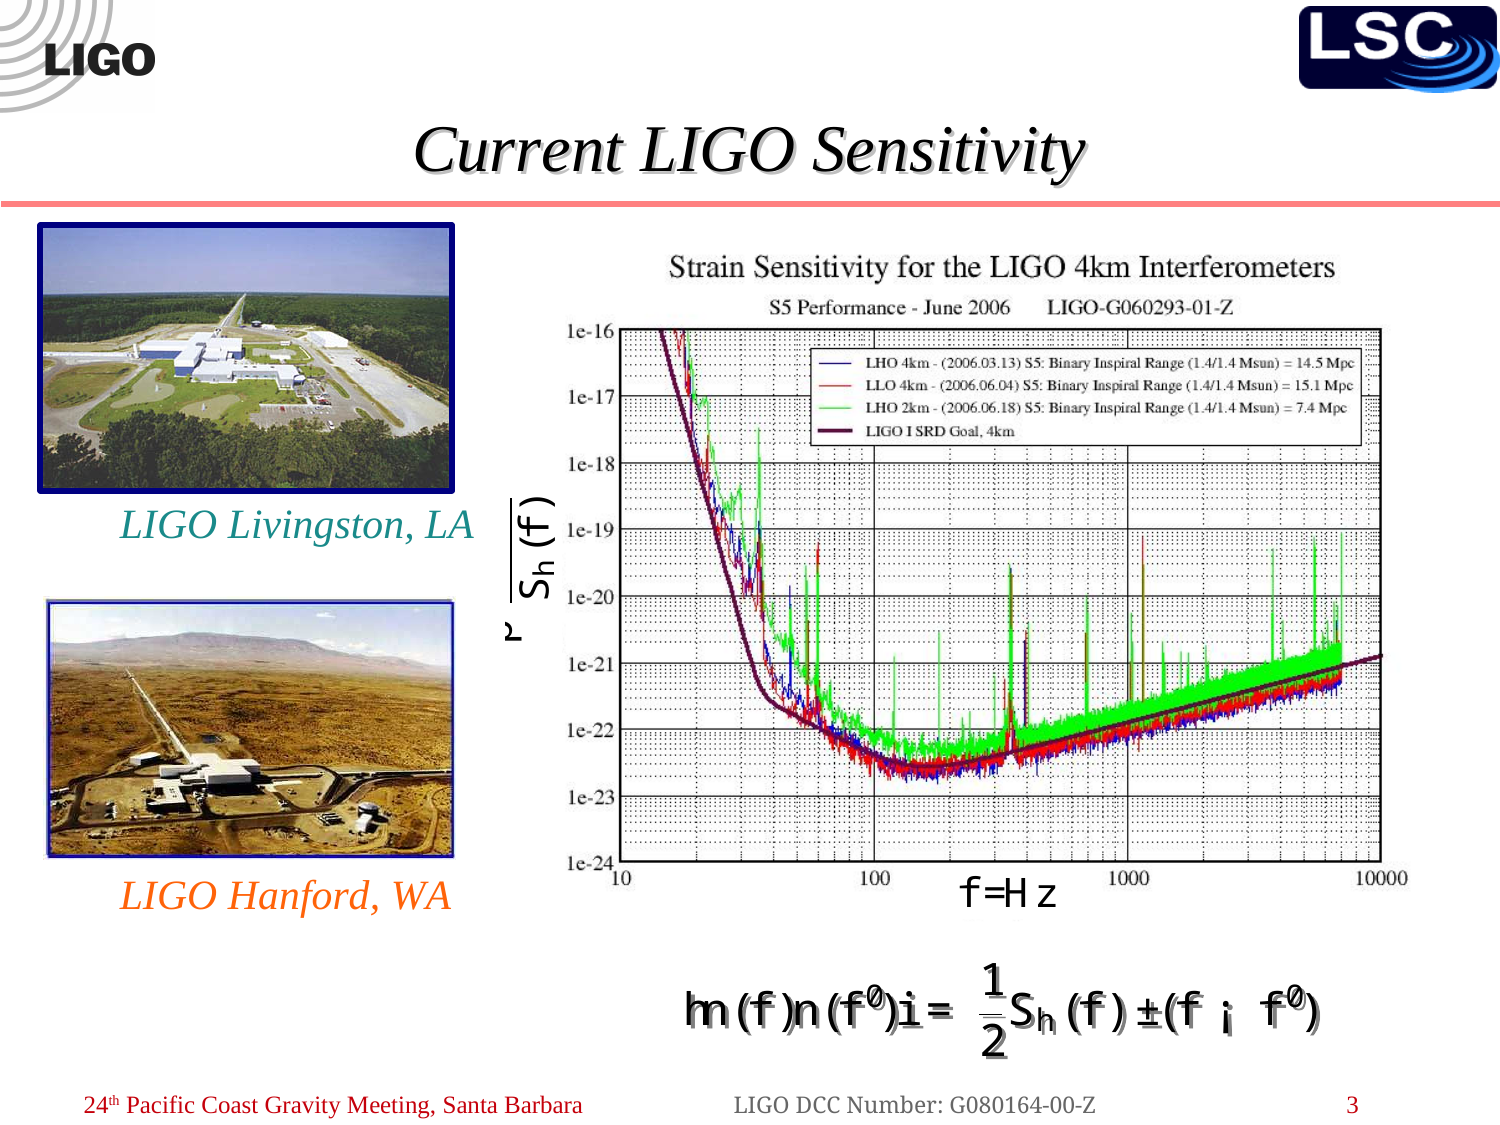

# Current LIGO Sensitivity
LIGO Livingston, LA
LIGO Hanford, WA